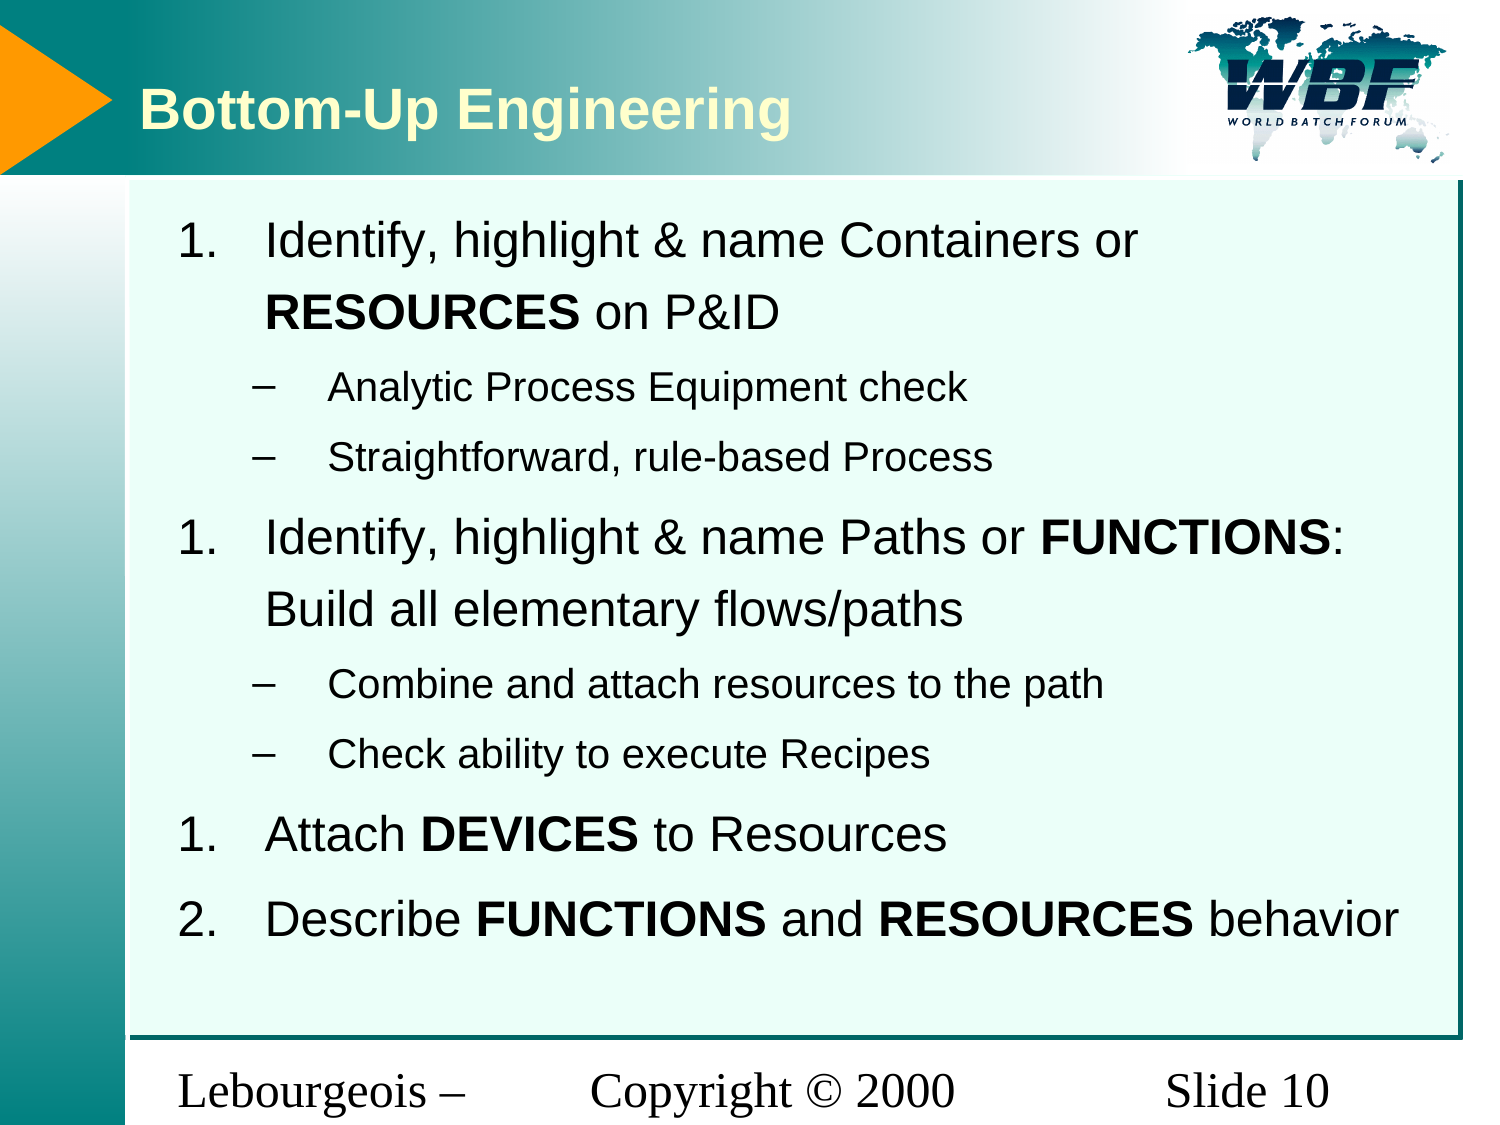

# Bottom-Up Engineering
Identify, highlight & name Containers or RESOURCES on P&ID
Analytic Process Equipment check
Straightforward, rule-based Process
Identify, highlight & name Paths or FUNCTIONS: Build all elementary flows/paths
Combine and attach resources to the path
Check ability to execute Recipes
Attach DEVICES to Resources
Describe FUNCTIONS and RESOURCES behavior
10